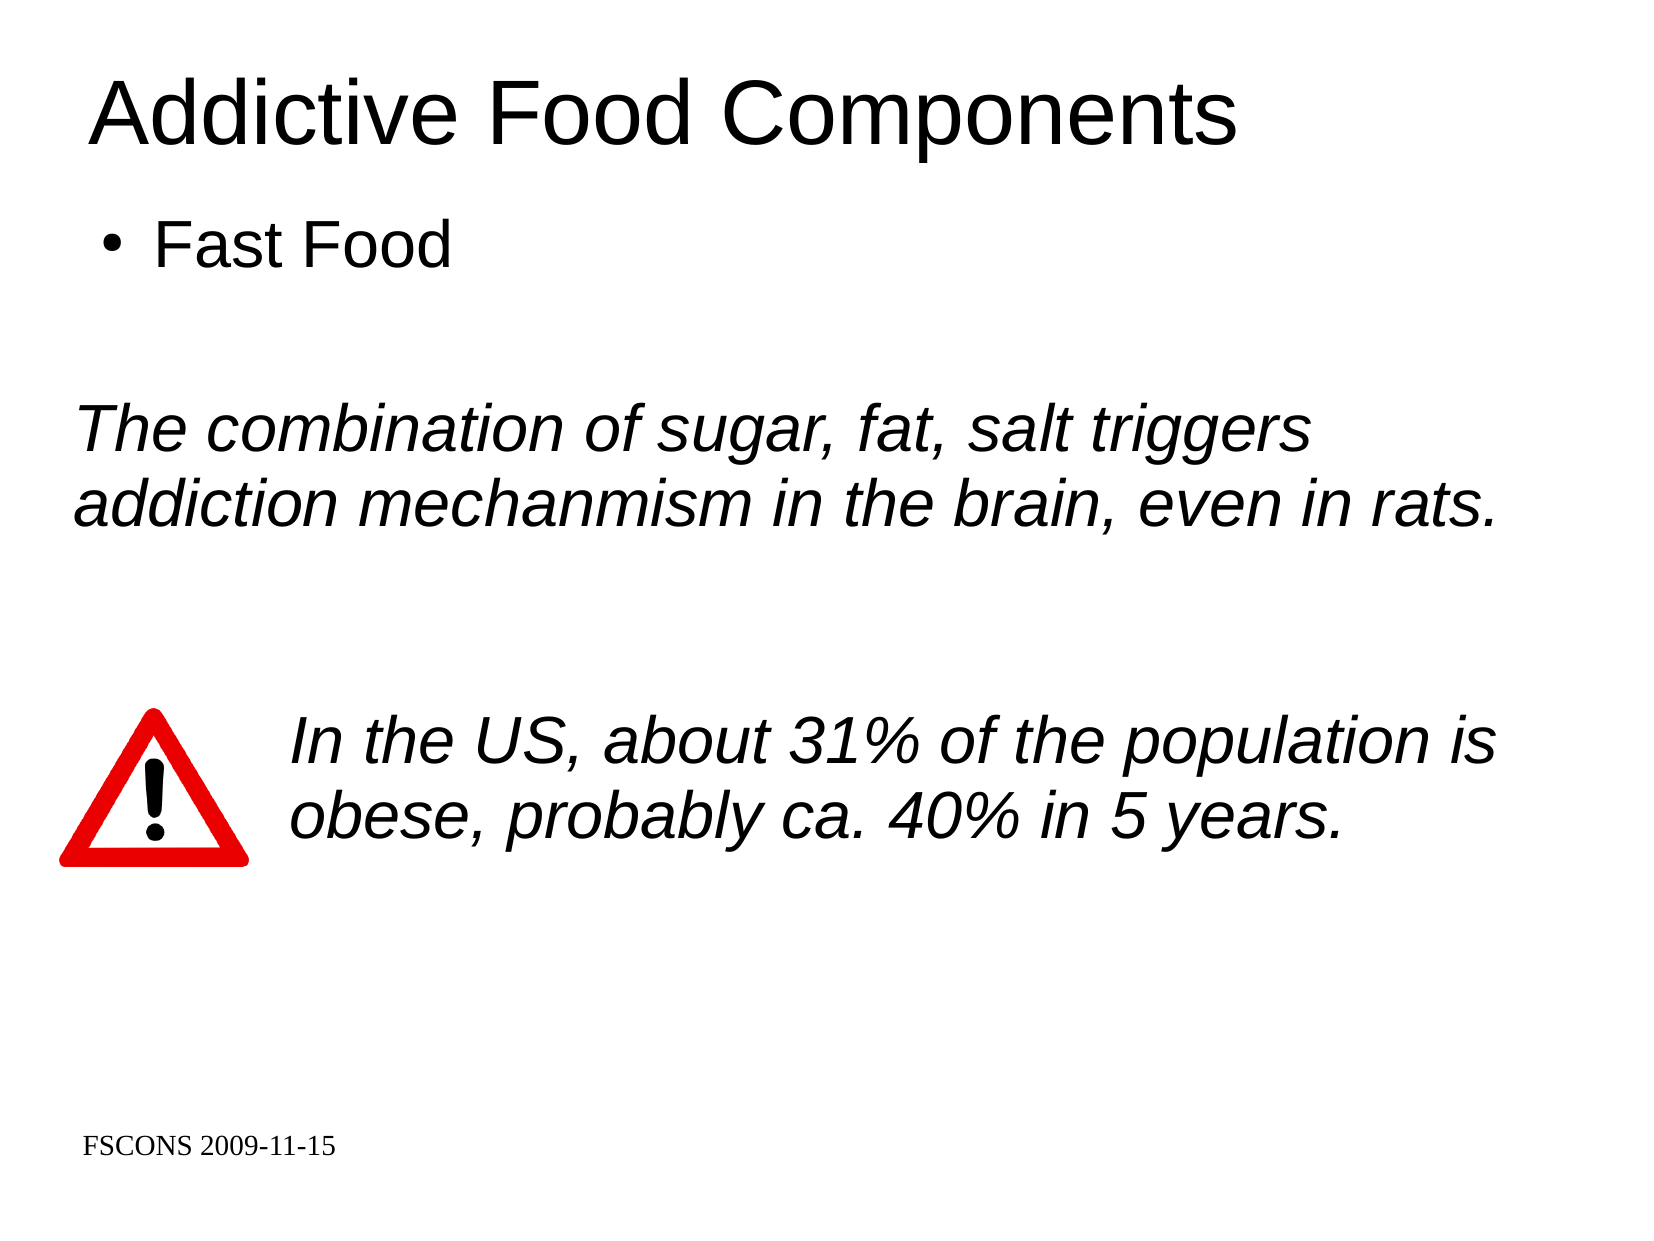

# Addictive Food Components
Fast Food
The combination of sugar, fat, salt triggers addiction mechanmism in the brain, even in rats.
In the US, about 31% of the population is obese, probably ca. 40% in 5 years.